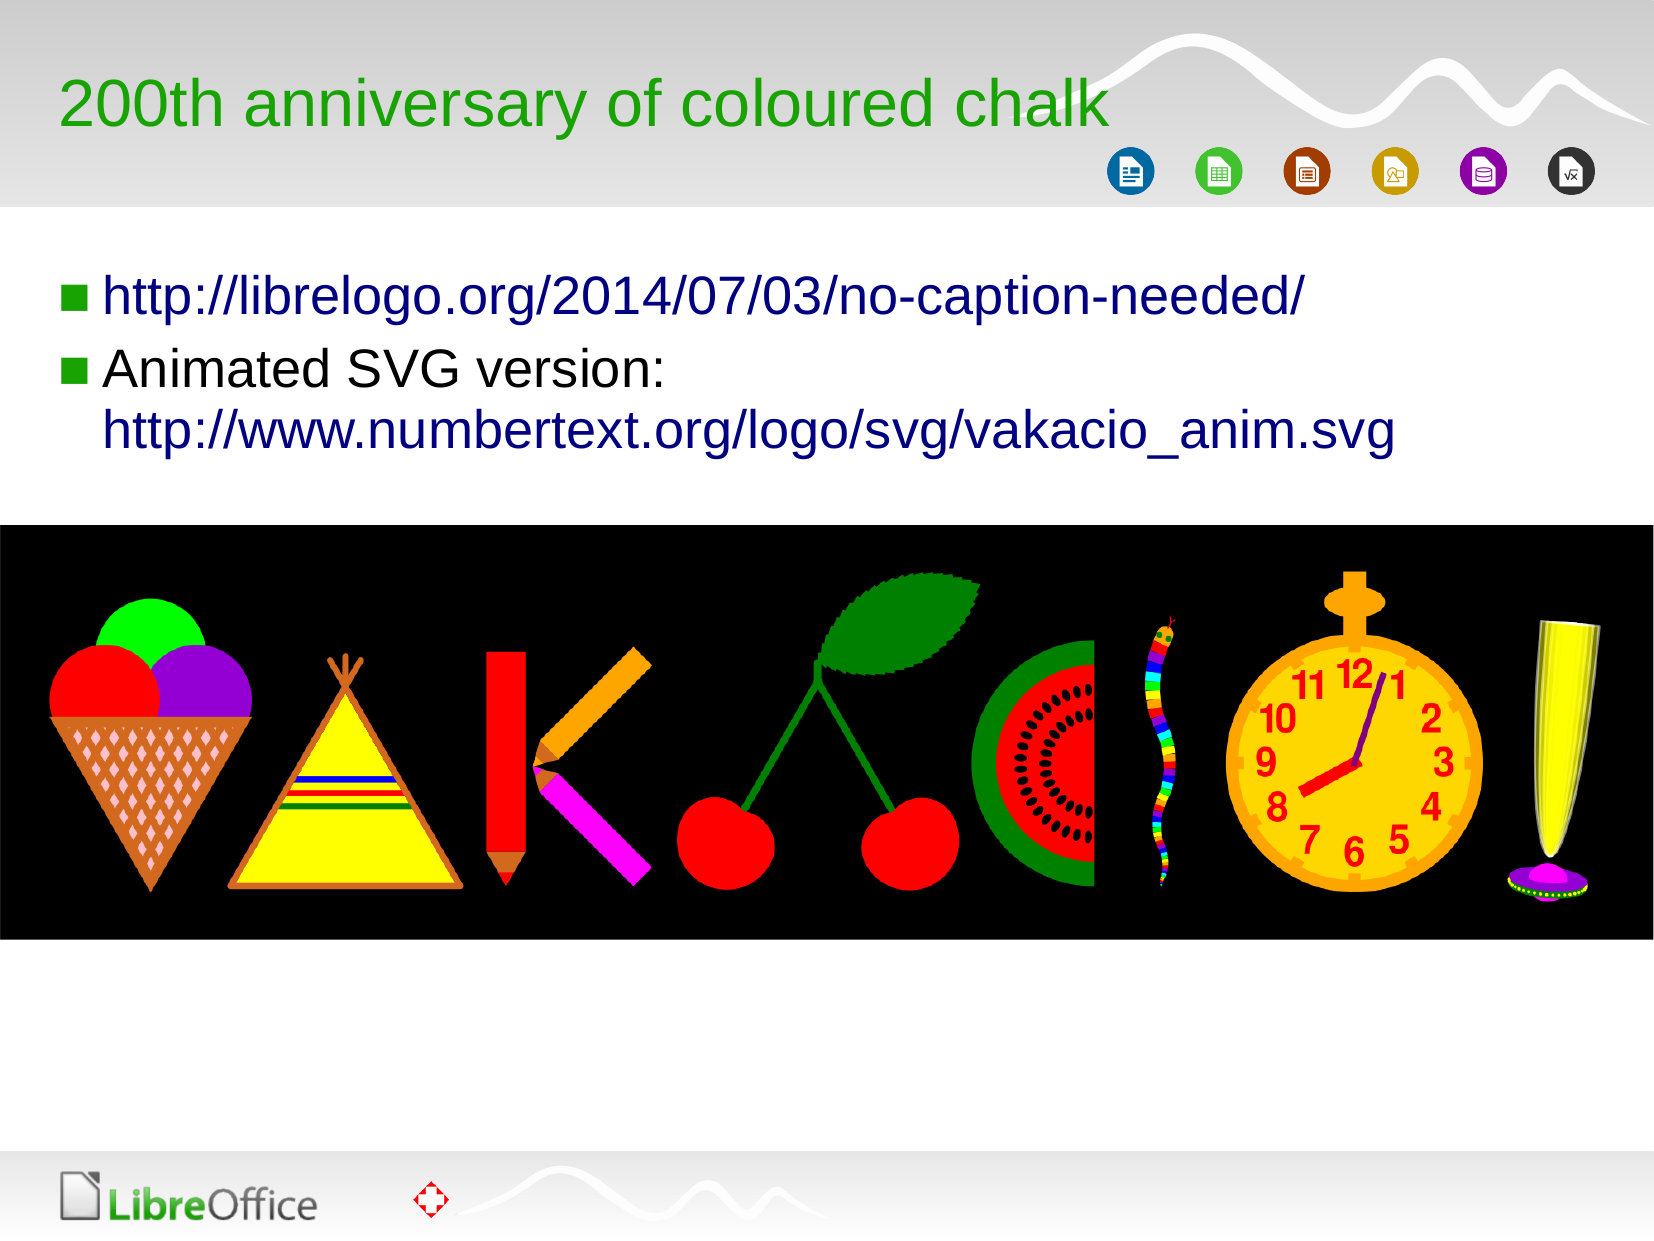

# 200th anniversary of coloured chalk
http://librelogo.org/2014/07/03/no-caption-needed/
Animated SVG version: http://www.numbertext.org/logo/svg/vakacio_anim.svg